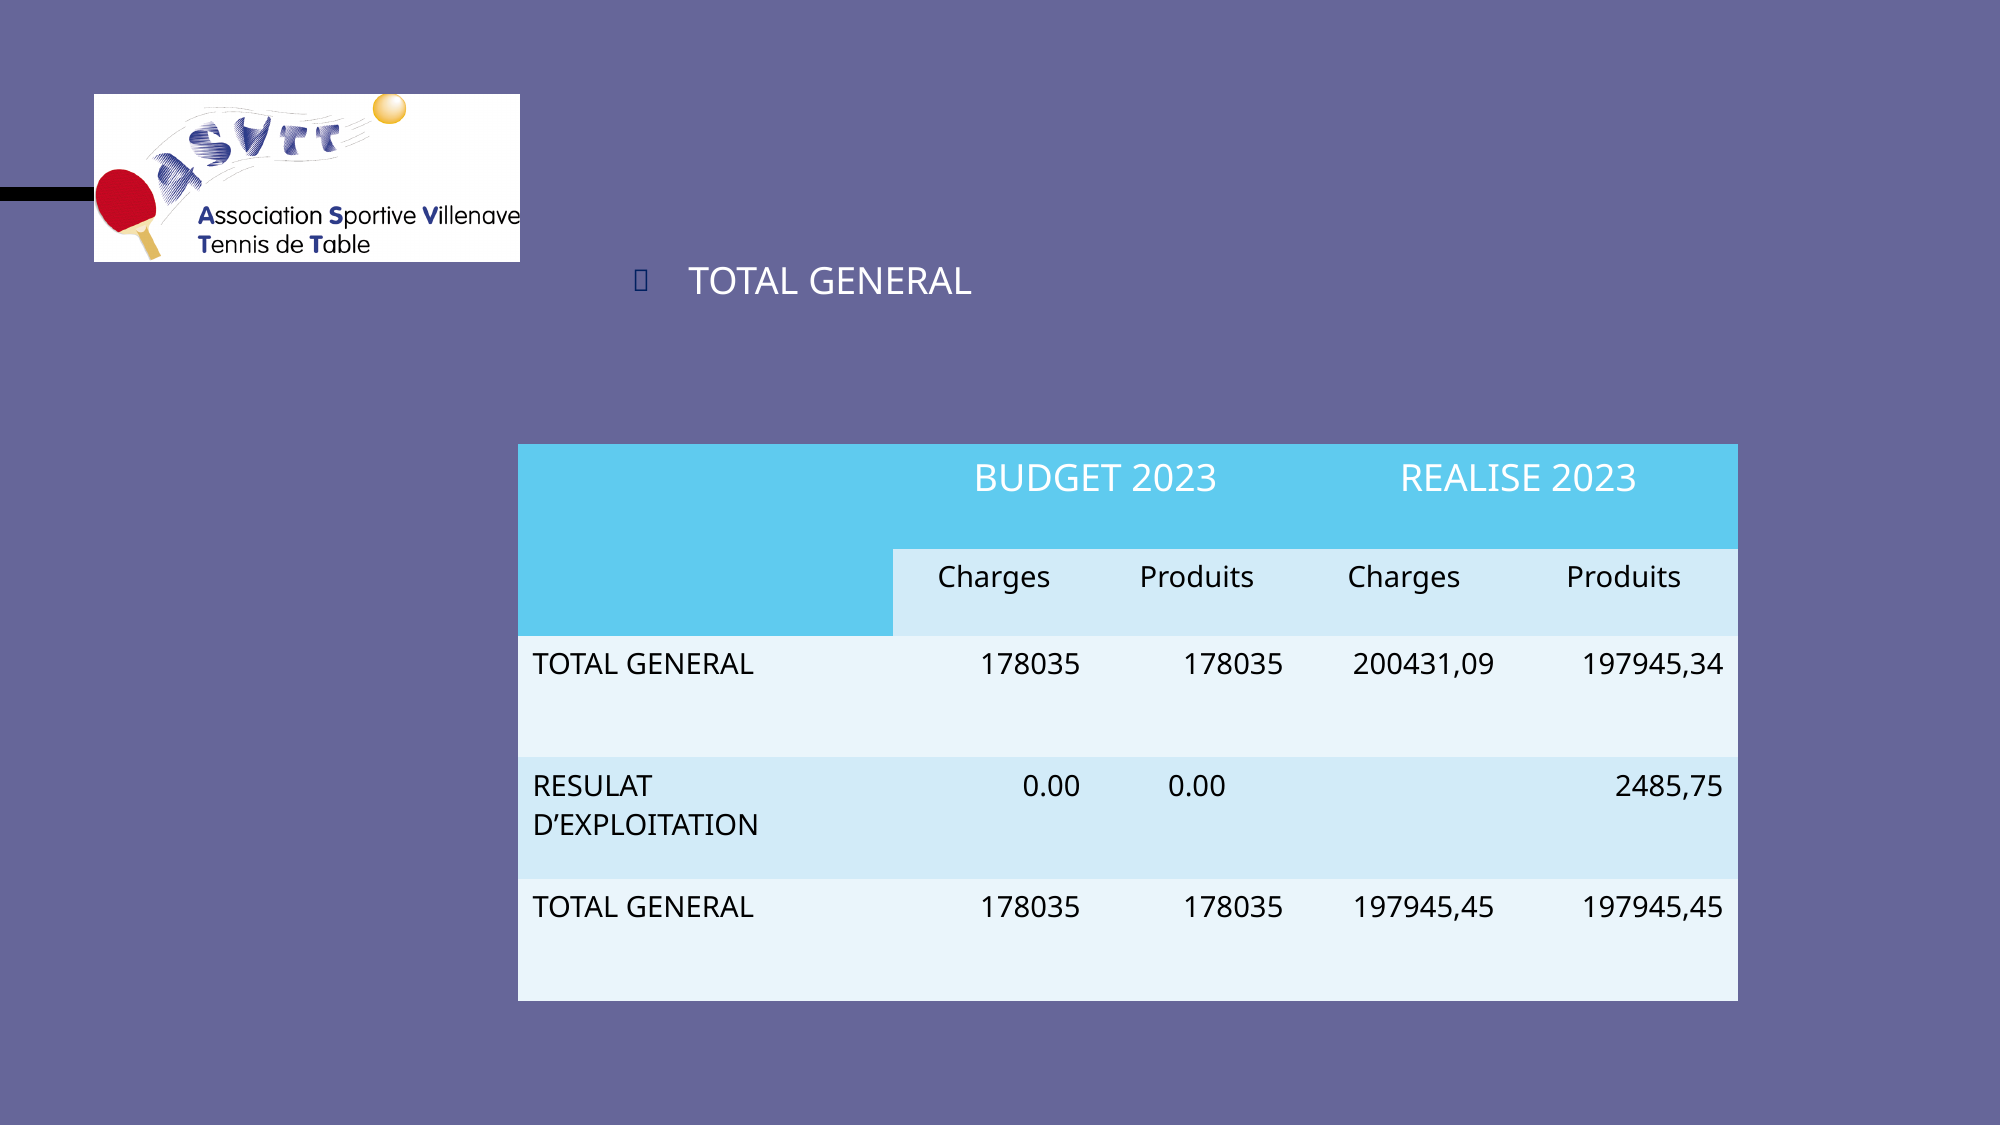

# TOTAL GENERAL
| | BUDGET 2023 | | REALISE 2023 | |
| --- | --- | --- | --- | --- |
| | Charges | Produits | Charges | Produits |
| TOTAL GENERAL | 178035 | 178035 | 200431,09 | 197945,34 |
| RESULAT D’EXPLOITATION | 0.00 | 0.00 | | 2485,75 |
| TOTAL GENERAL | 178035 | 178035 | 197945,45 | 197945,45 |